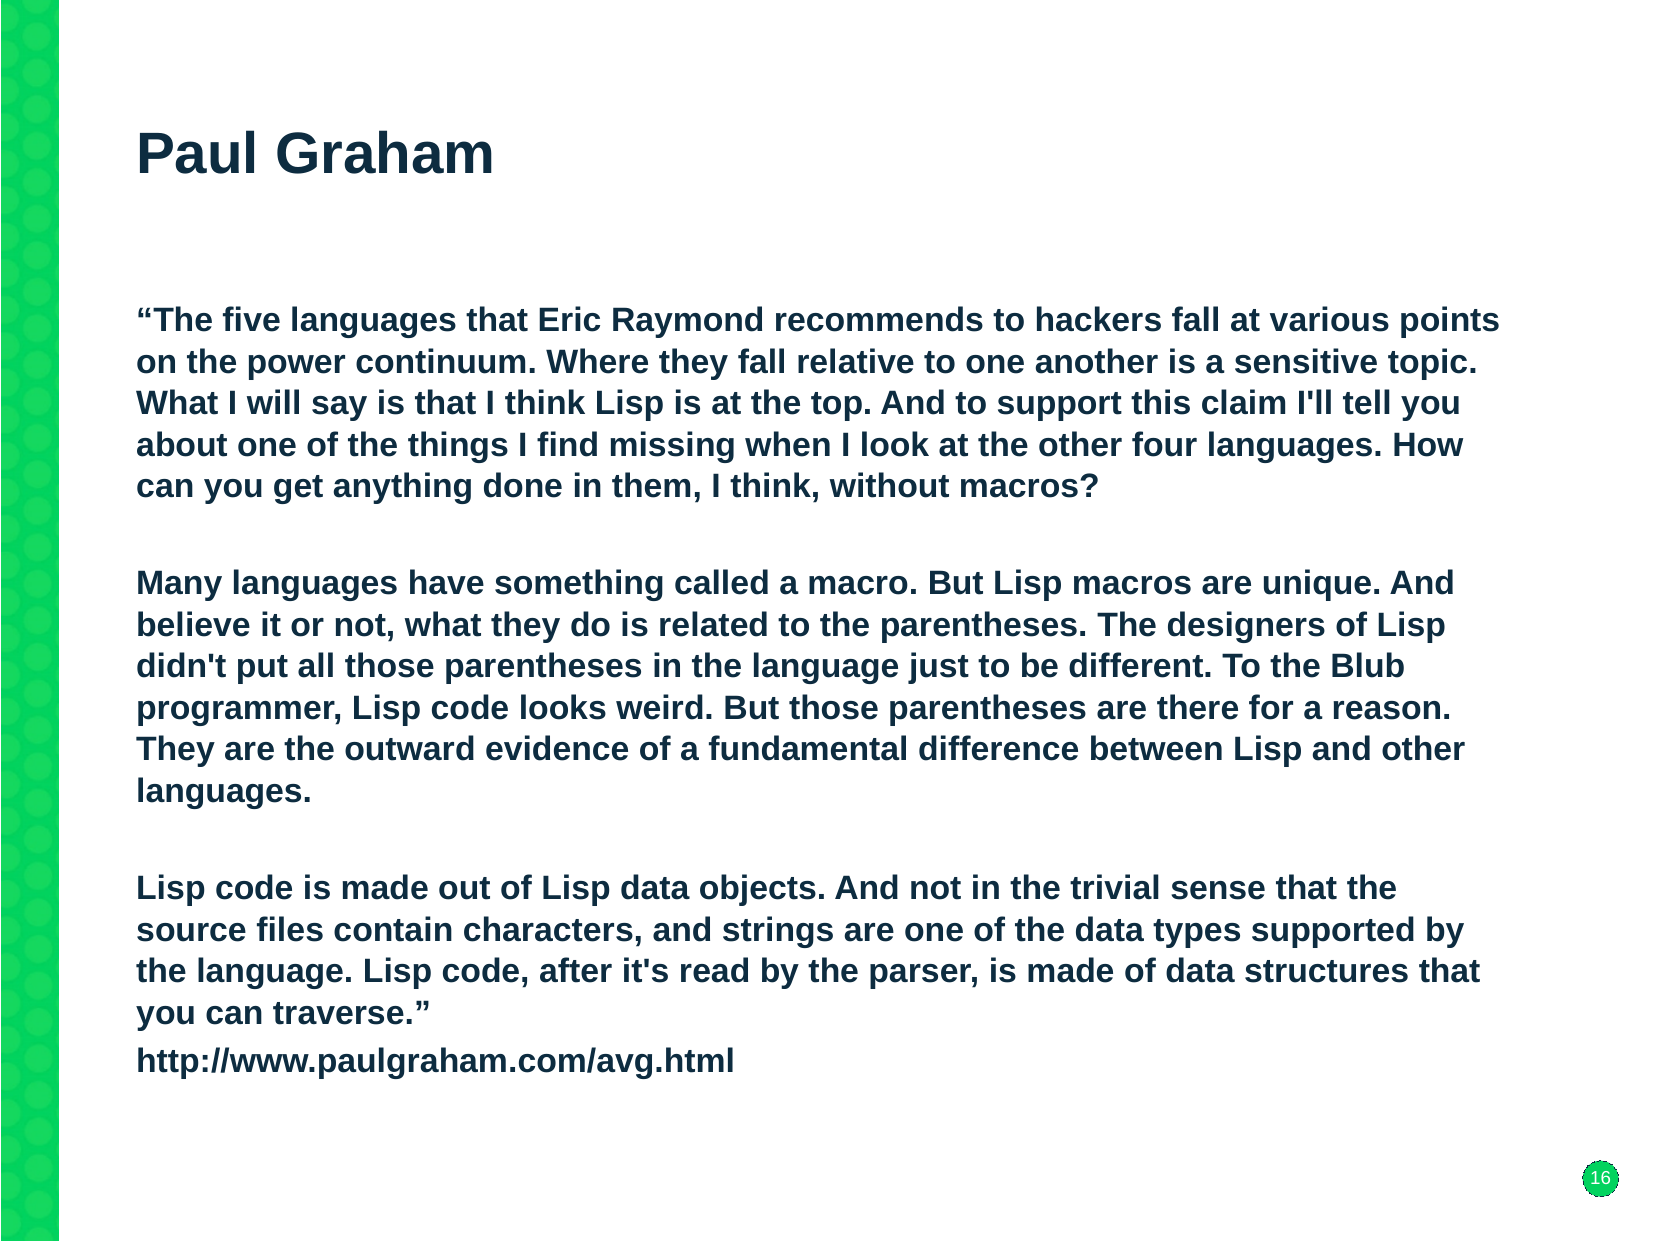

# Paul Graham
“The five languages that Eric Raymond recommends to hackers fall at various points on the power continuum. Where they fall relative to one another is a sensitive topic. What I will say is that I think Lisp is at the top. And to support this claim I'll tell you about one of the things I find missing when I look at the other four languages. How can you get anything done in them, I think, without macros?
Many languages have something called a macro. But Lisp macros are unique. And believe it or not, what they do is related to the parentheses. The designers of Lisp didn't put all those parentheses in the language just to be different. To the Blub programmer, Lisp code looks weird. But those parentheses are there for a reason. They are the outward evidence of a fundamental difference between Lisp and other languages.
Lisp code is made out of Lisp data objects. And not in the trivial sense that the source files contain characters, and strings are one of the data types supported by the language. Lisp code, after it's read by the parser, is made of data structures that you can traverse.”
http://www.paulgraham.com/avg.html
16